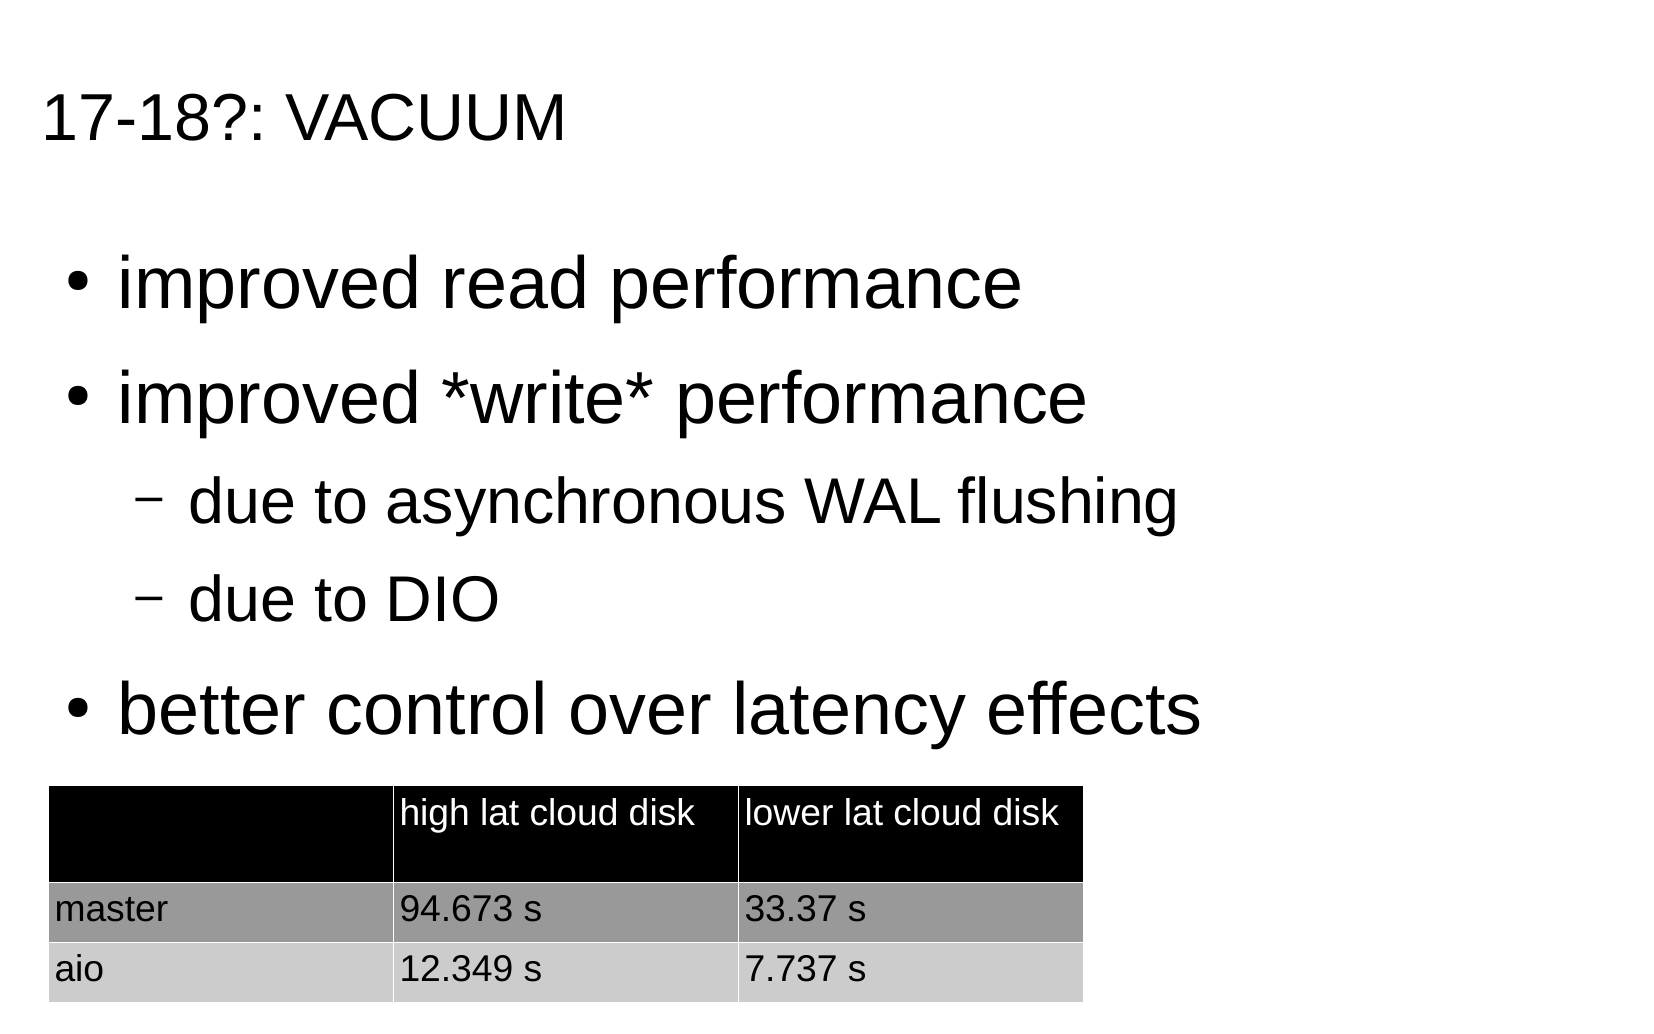

# 17-18?: VACUUM
improved read performance
improved *write* performance
due to asynchronous WAL flushing
due to DIO
better control over latency effects
| | high lat cloud disk | lower lat cloud disk |
| --- | --- | --- |
| master | 94.673 s | 33.37 s |
| aio | 12.349 s | 7.737 s |